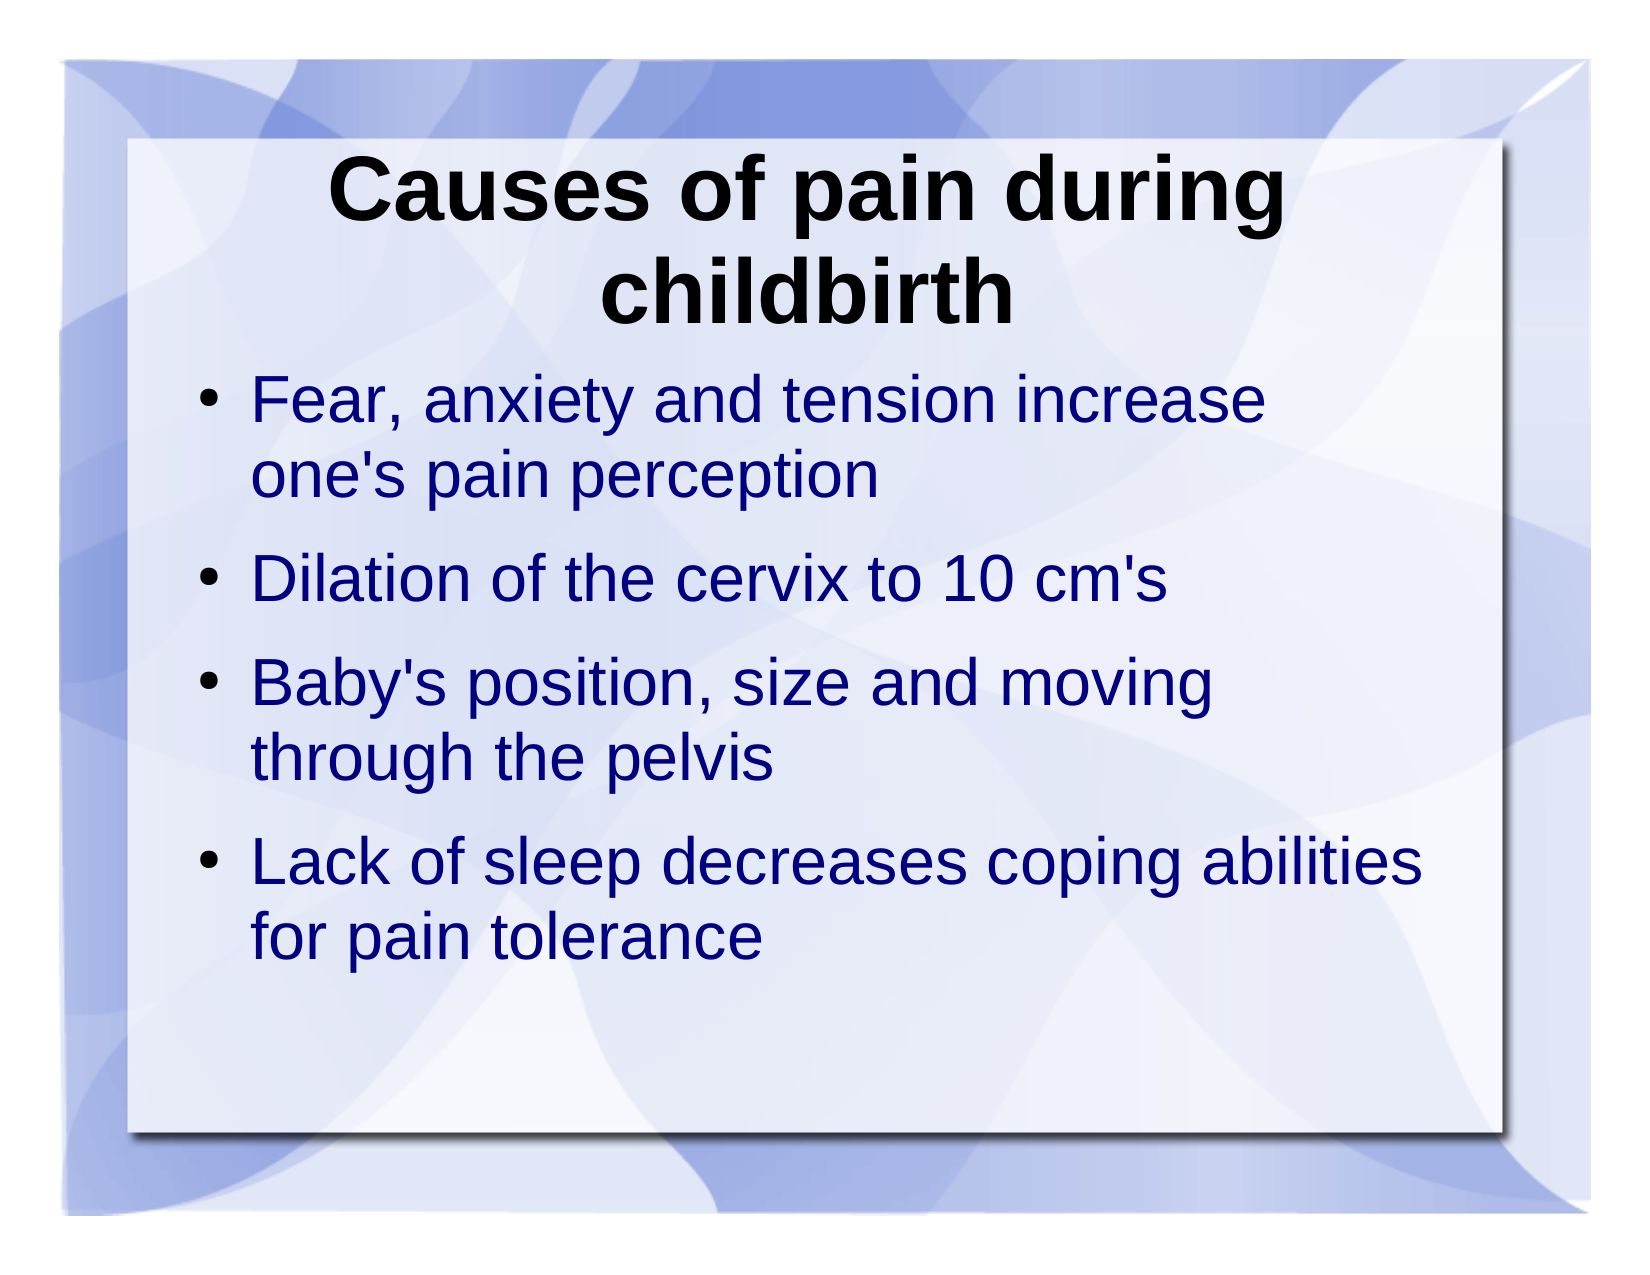

# Causes of pain during childbirth
Fear, anxiety and tension increase one's pain perception
Dilation of the cervix to 10 cm's
Baby's position, size and moving through the pelvis
Lack of sleep decreases coping abilities for pain tolerance